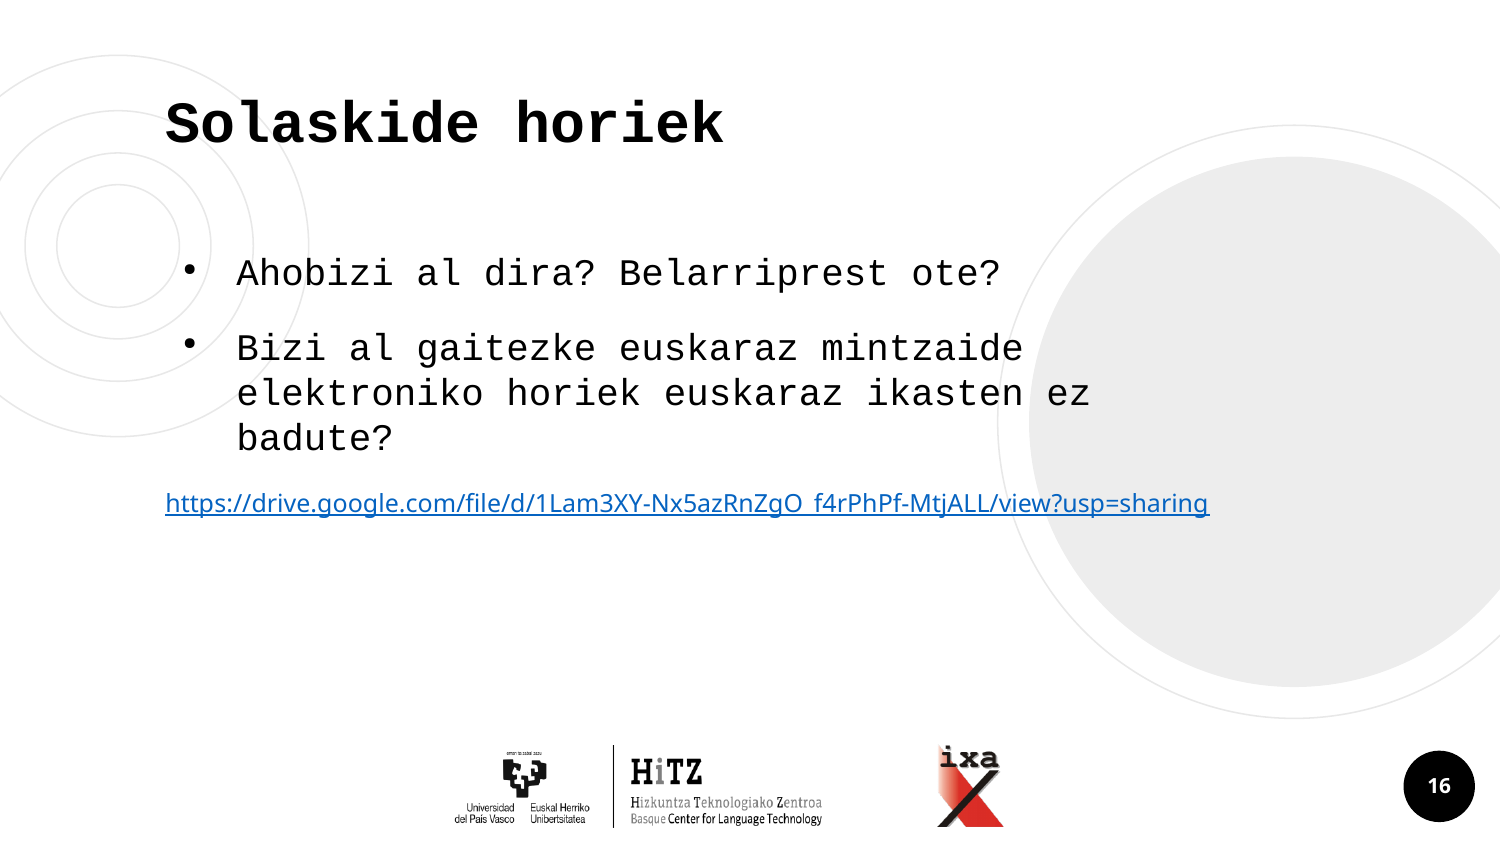

Solaskide horiek
# Ahobizi al dira? Belarriprest ote?
Bizi al gaitezke euskaraz mintzaide elektroniko horiek euskaraz ikasten ez badute?
https://drive.google.com/file/d/1Lam3XY-Nx5azRnZgO_f4rPhPf-MtjALL/view?usp=sharing